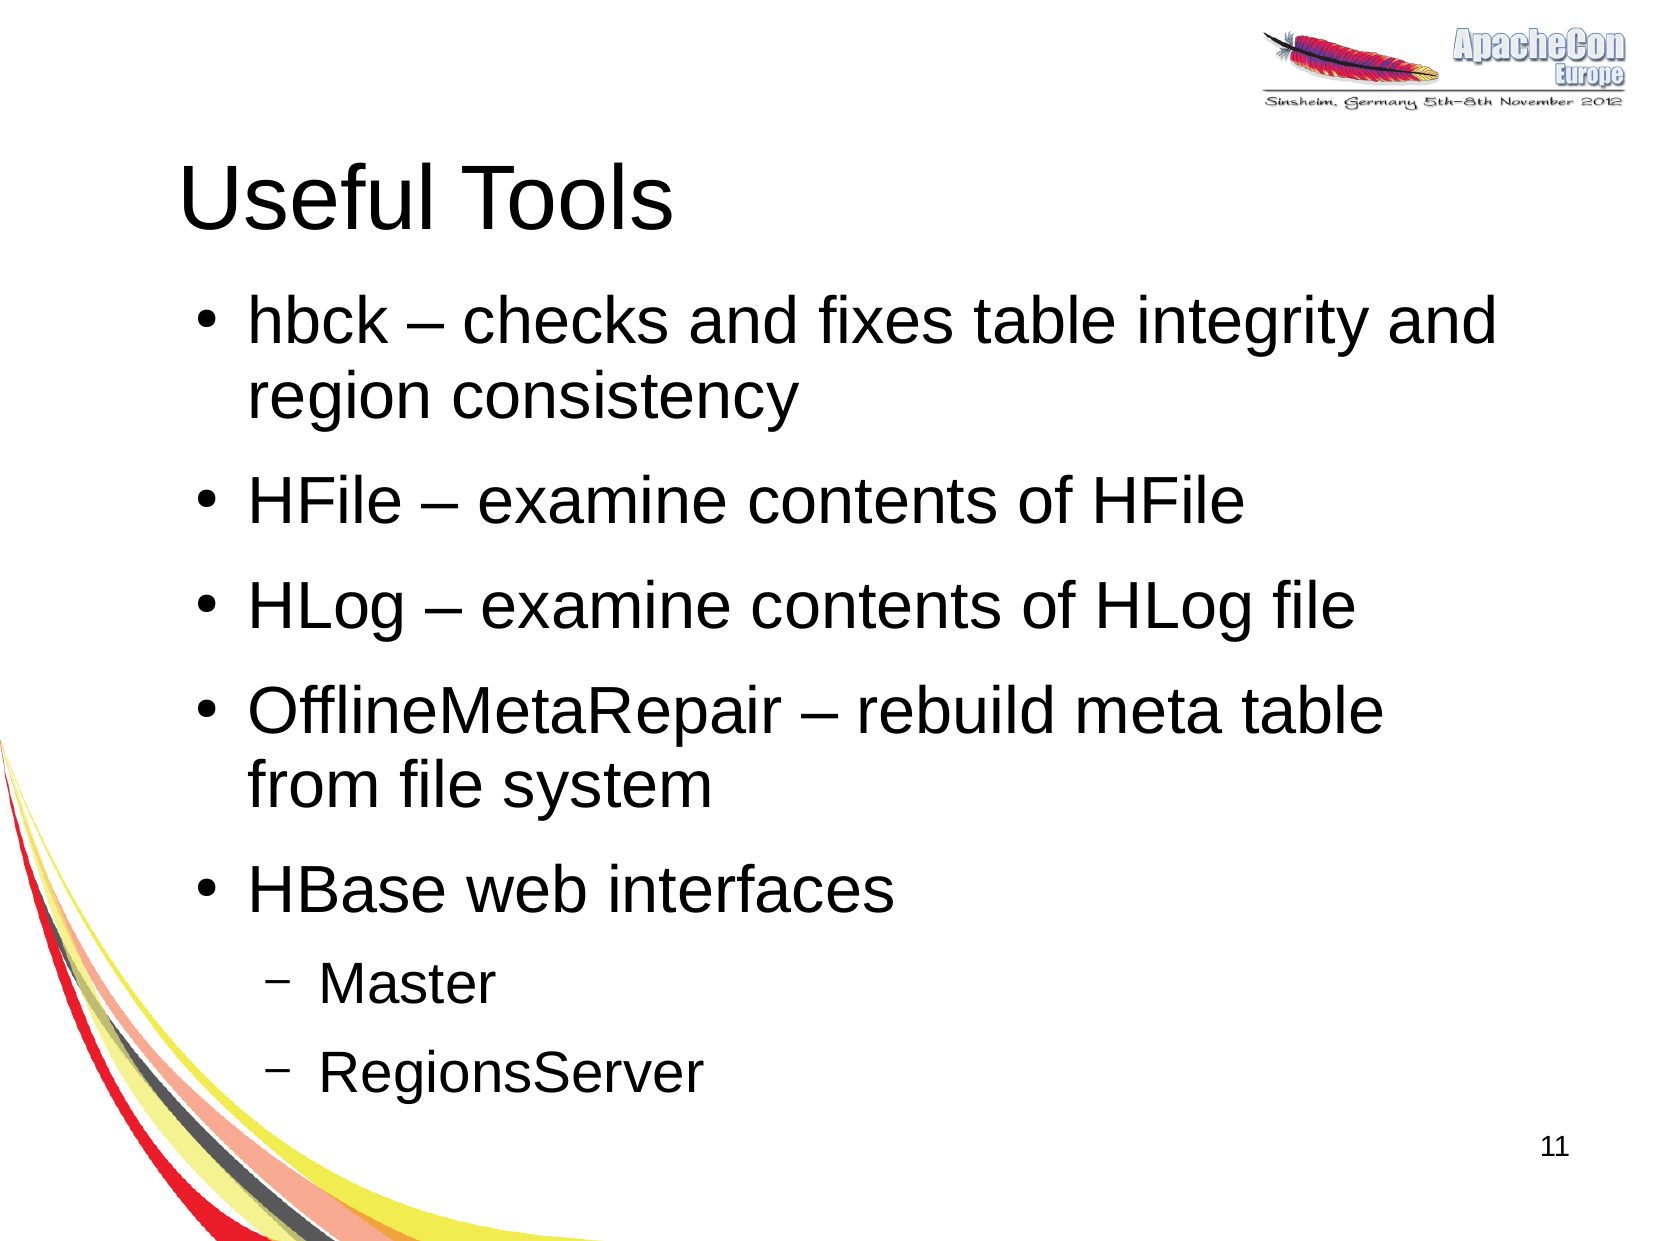

# Useful Tools
hbck – checks and fixes table integrity and region consistency
HFile – examine contents of HFile
HLog – examine contents of HLog file
OfflineMetaRepair – rebuild meta table from file system
HBase web interfaces
Master
RegionsServer
11